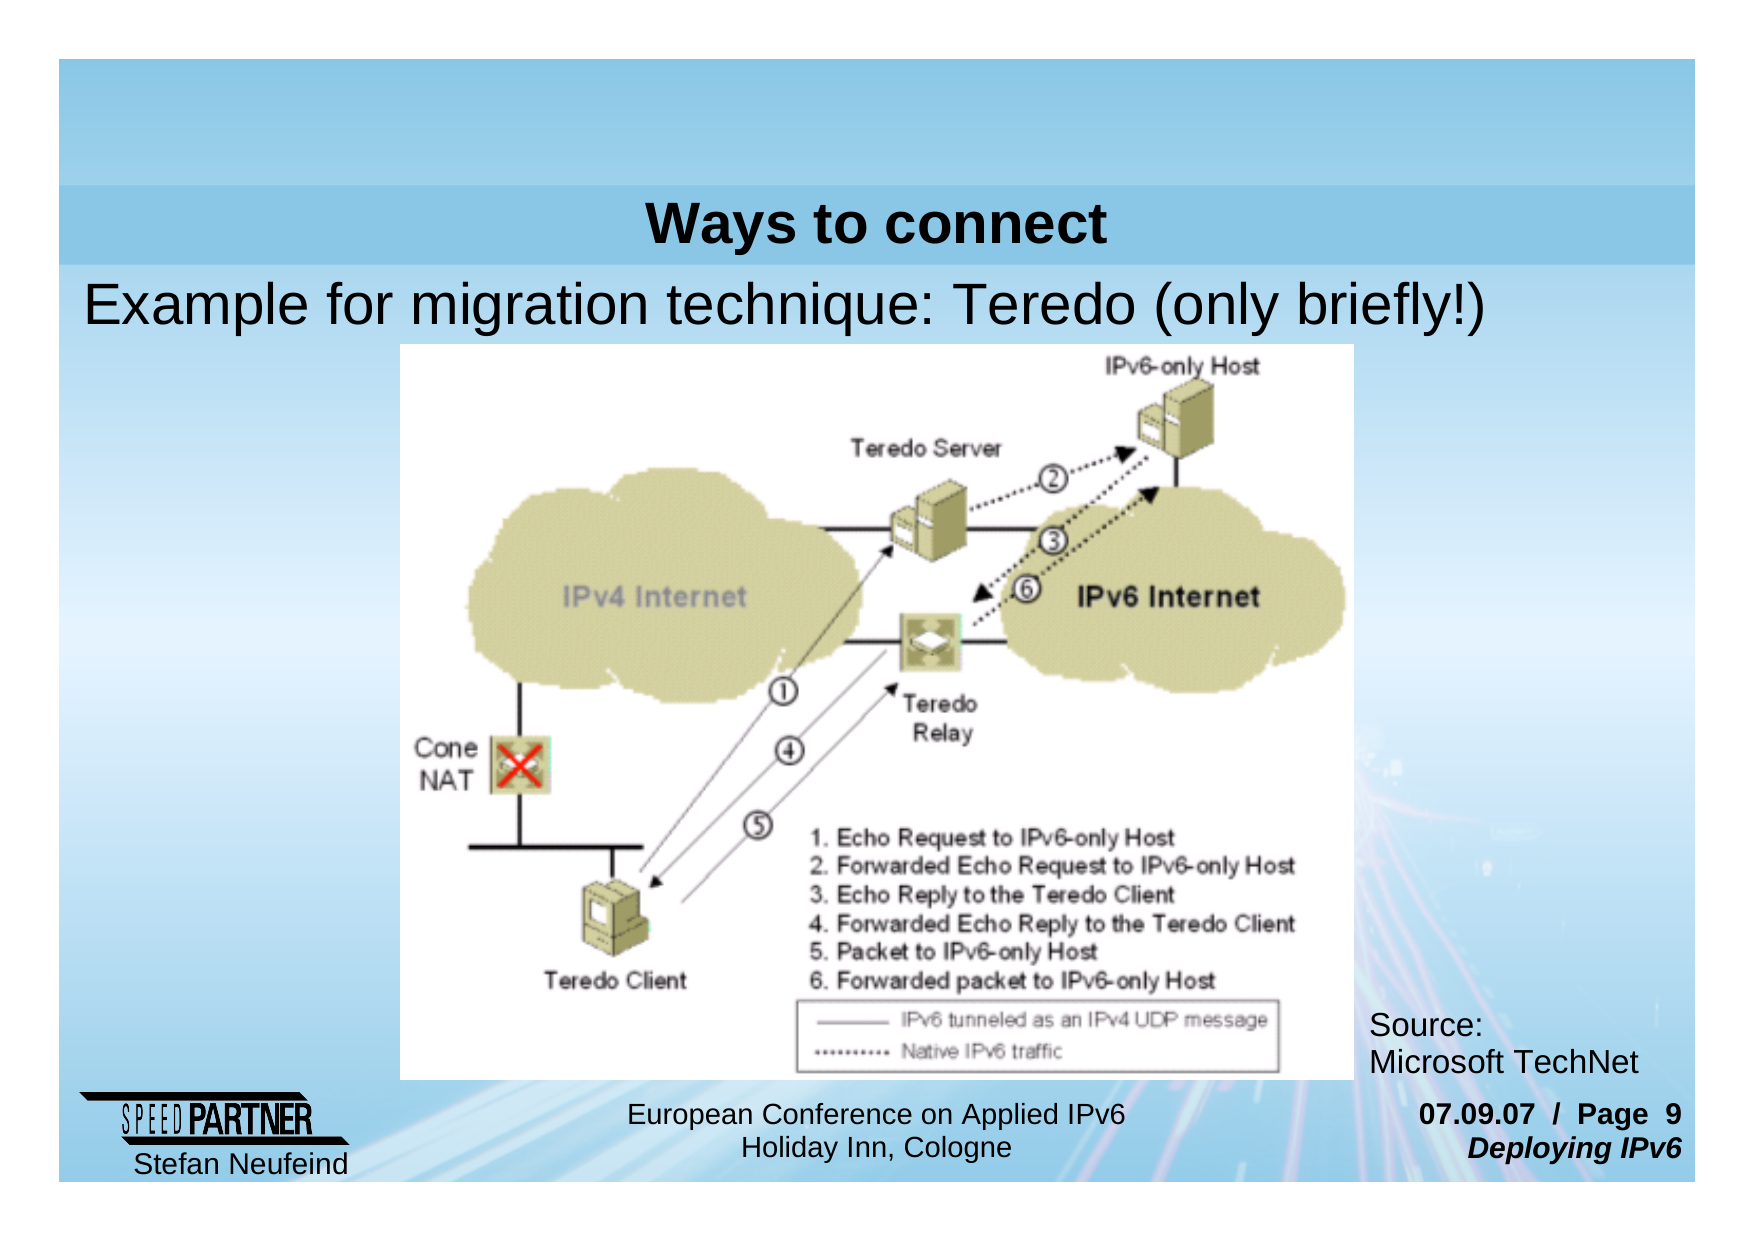

# Ways to connect
Example for migration technique: Teredo (only briefly!)
Source:
Microsoft TechNet